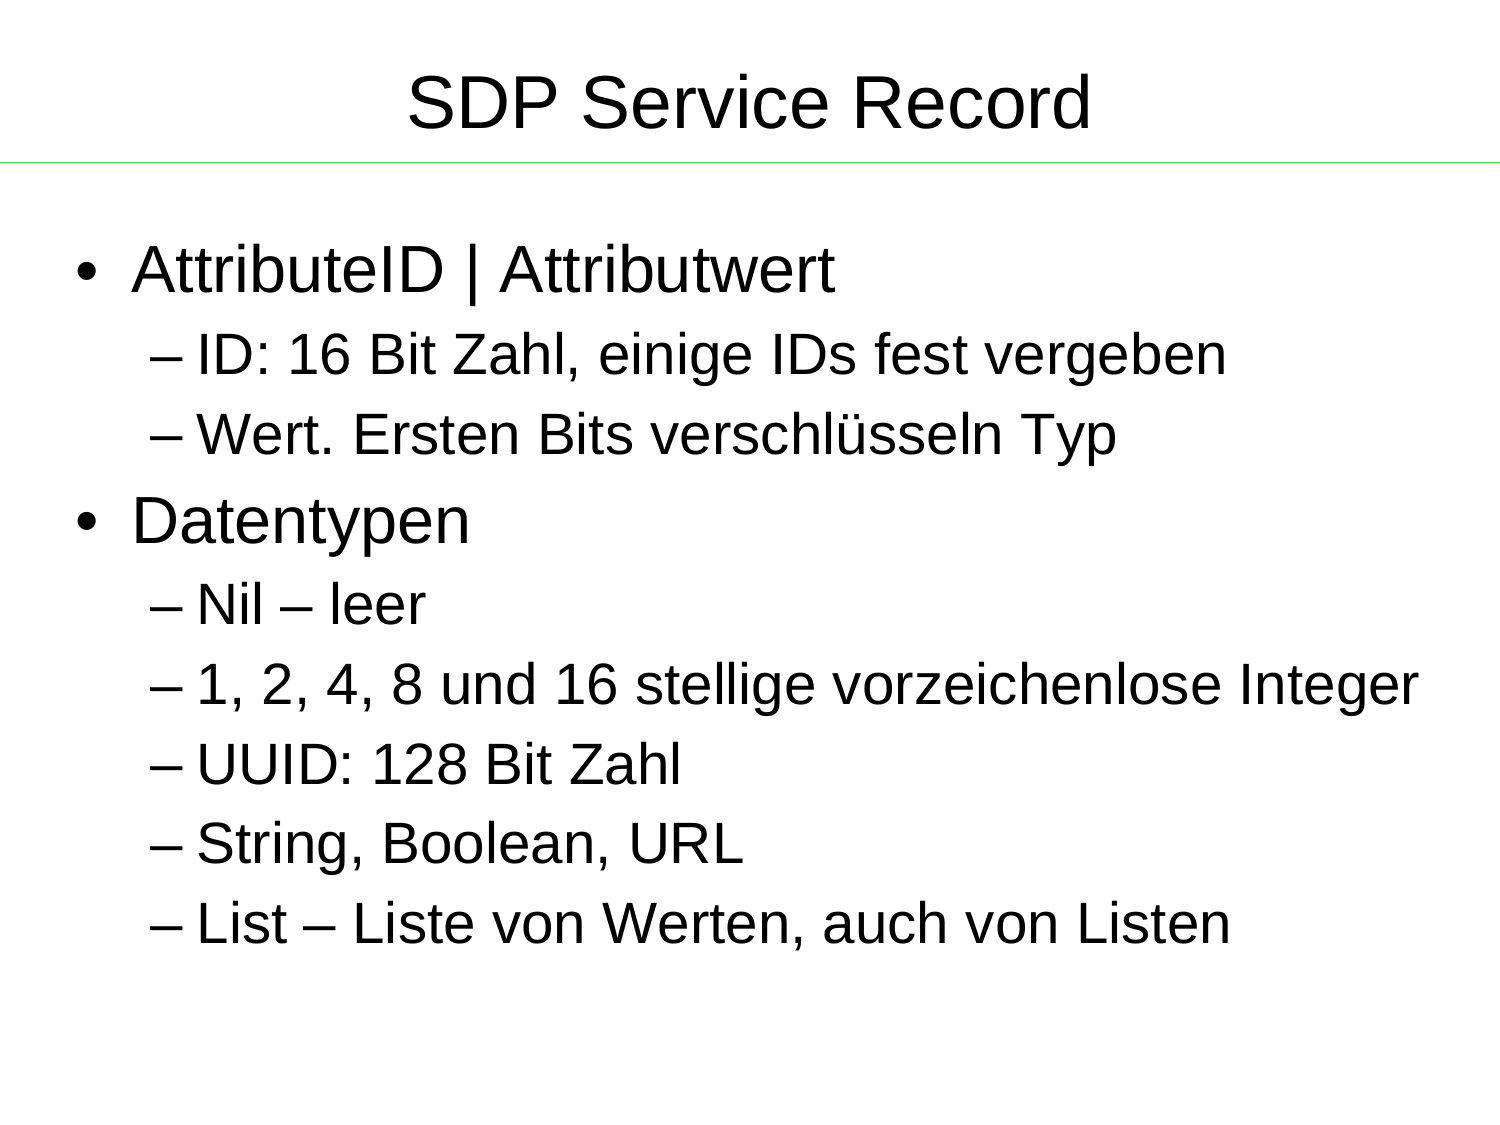

# SDP Service Record
AttributeID | Attributwert
ID: 16 Bit Zahl, einige IDs fest vergeben
Wert. Ersten Bits verschlüsseln Typ
Datentypen
Nil – leer
1, 2, 4, 8 und 16 stellige vorzeichenlose Integer
UUID: 128 Bit Zahl
String, Boolean, URL
List – Liste von Werten, auch von Listen